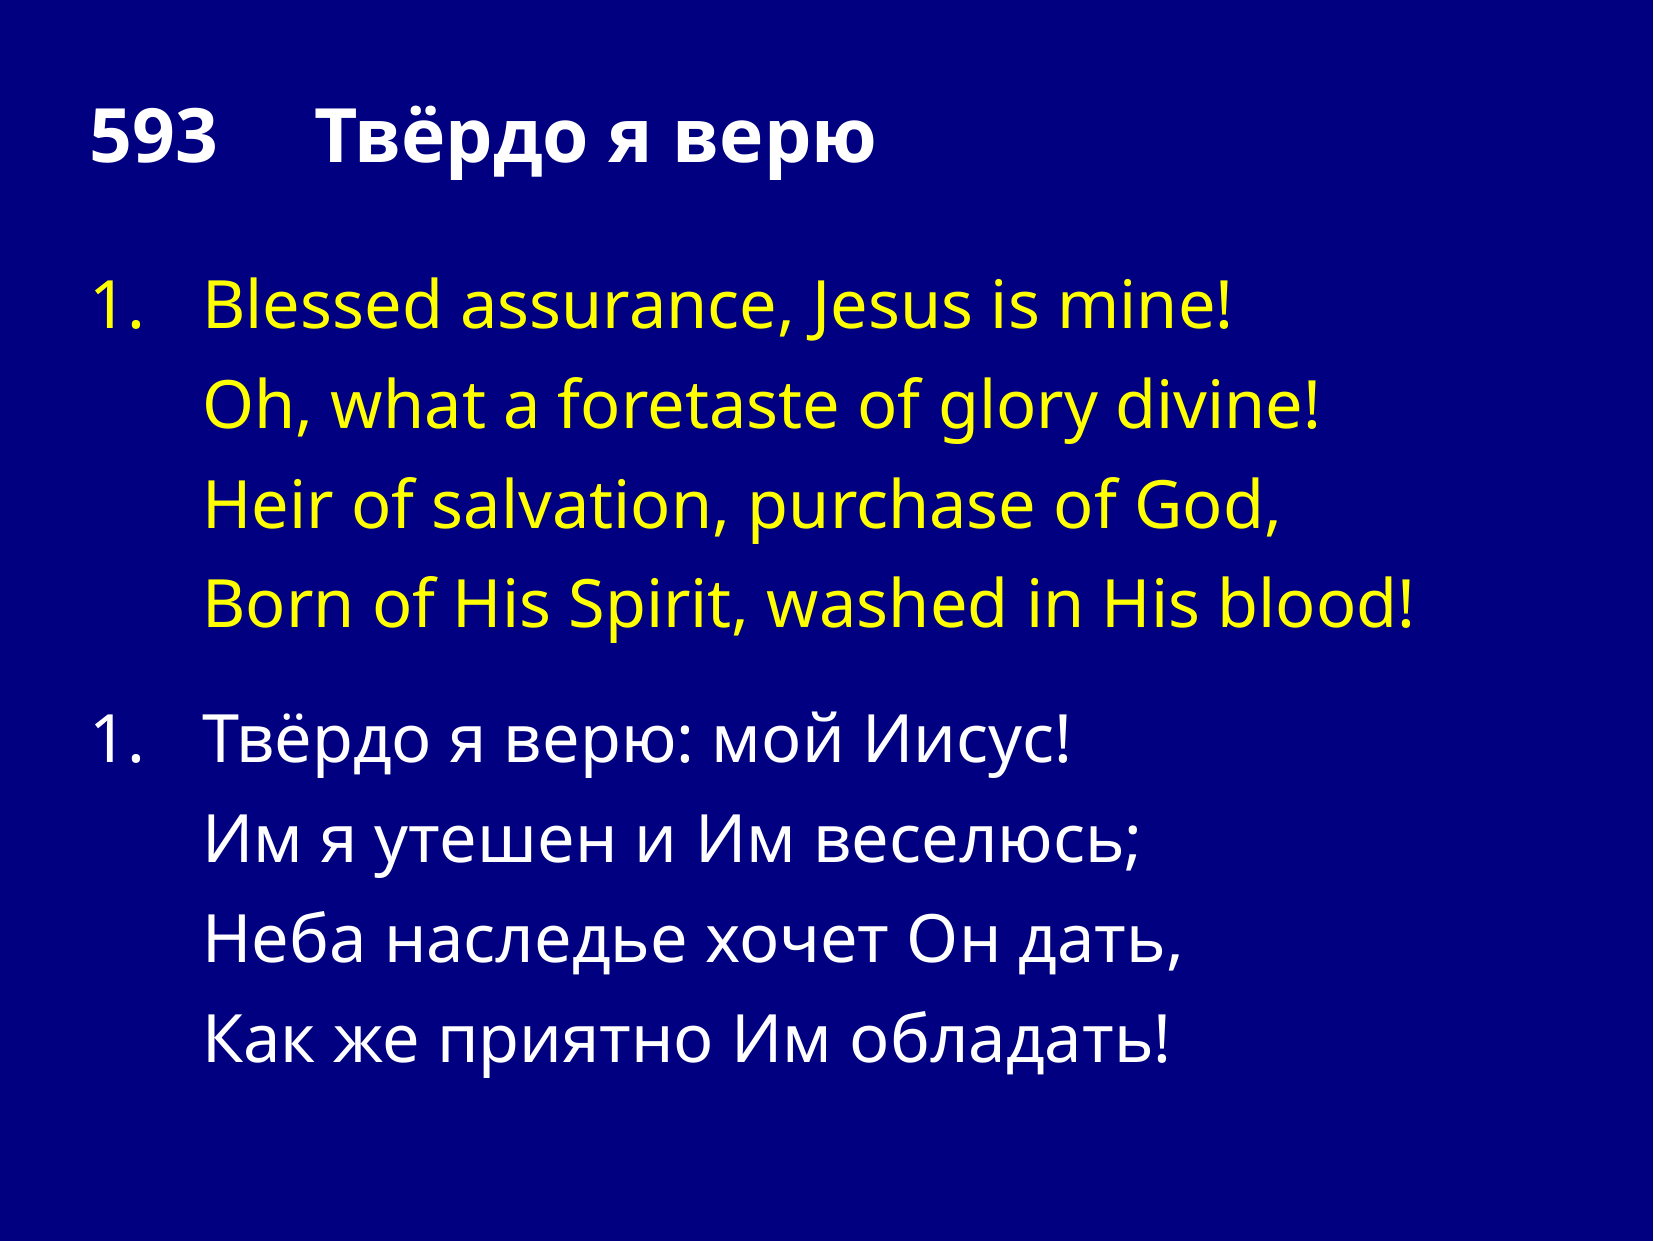

593	Твёрдо я верю
1.	Blessed assurance, Jesus is mine!
	Oh, what a foretaste of glory divine!
	Heir of salvation, purchase of God,
	Born of His Spirit, washed in His blood!
1.	Твёрдо я верю: мой Иисус!
	Им я утешен и Им веселюсь;
	Неба наследье хочет Он дать,
	Как же приятно Им обладать!